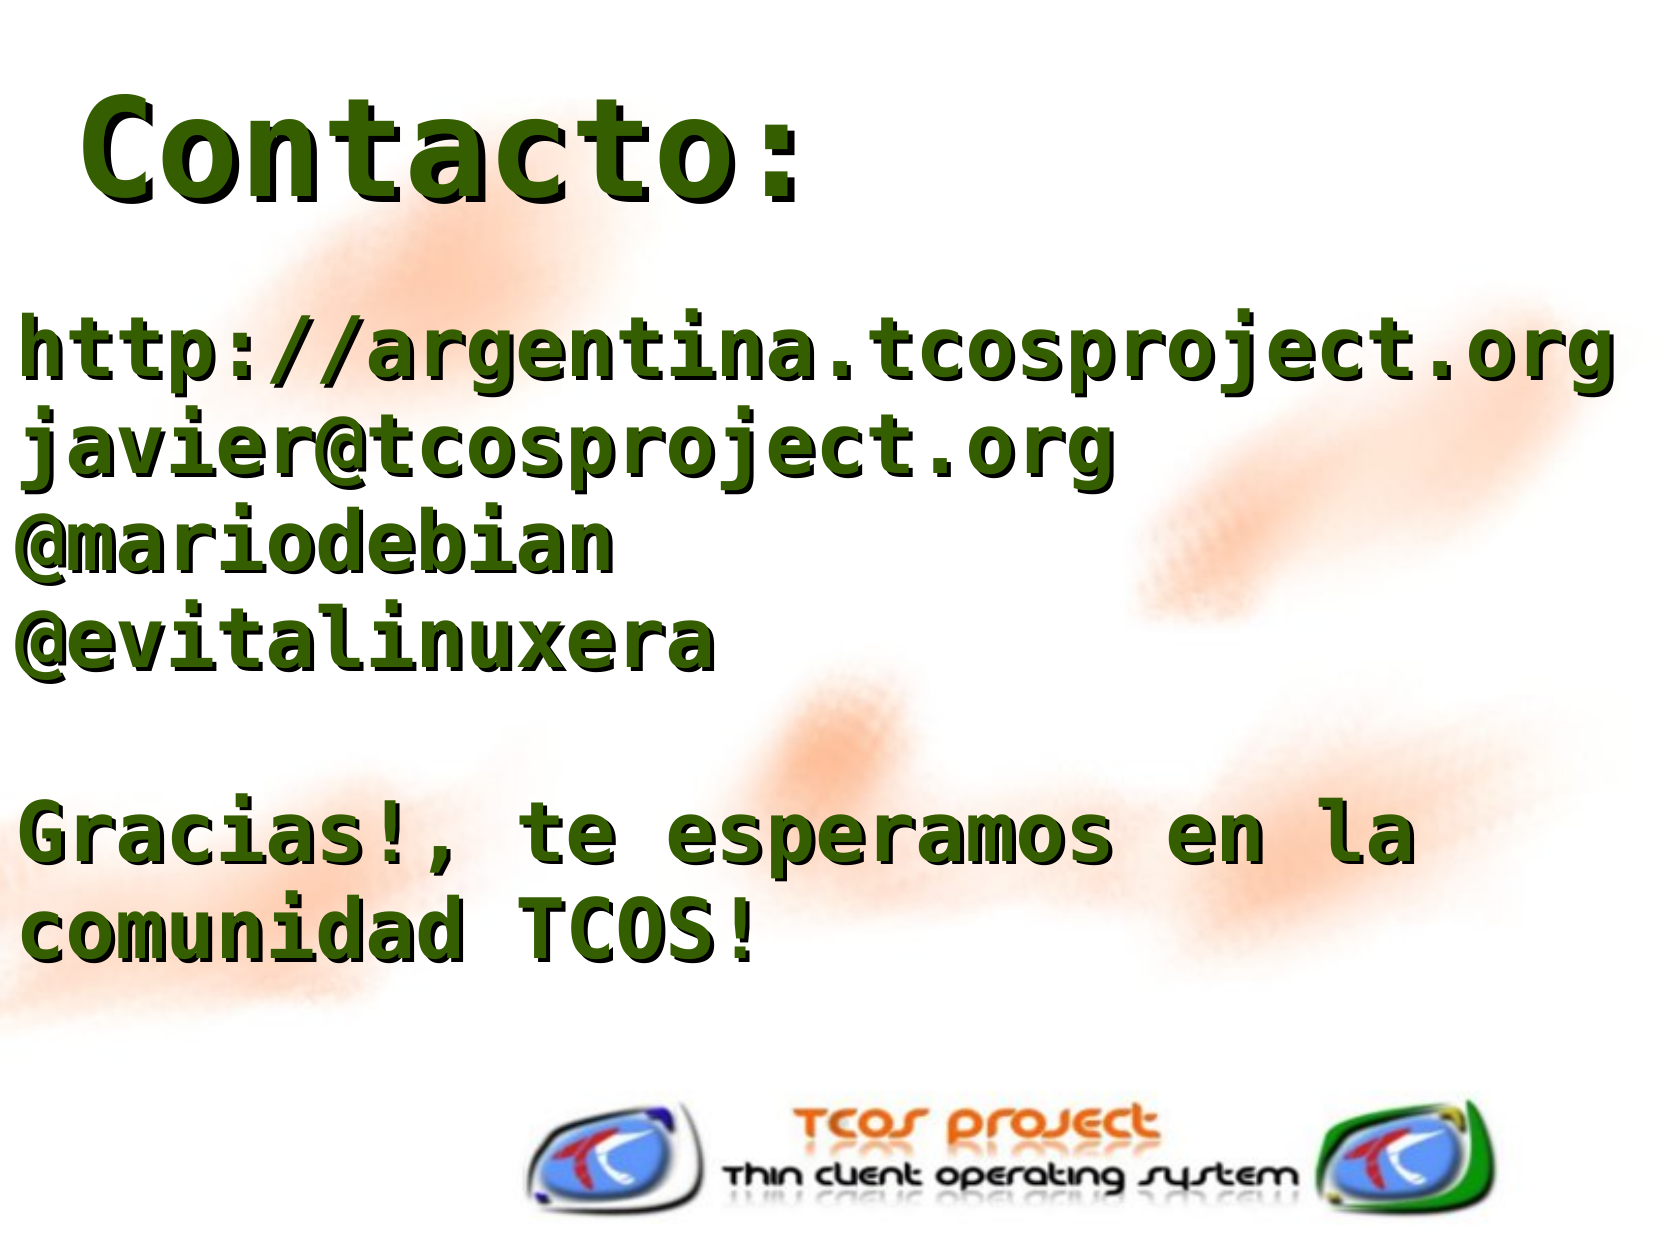

Contacto:
http://argentina.tcosproject.org
javier@tcosproject.org
@mariodebian
@evitalinuxera
Gracias!, te esperamos en la comunidad TCOS!